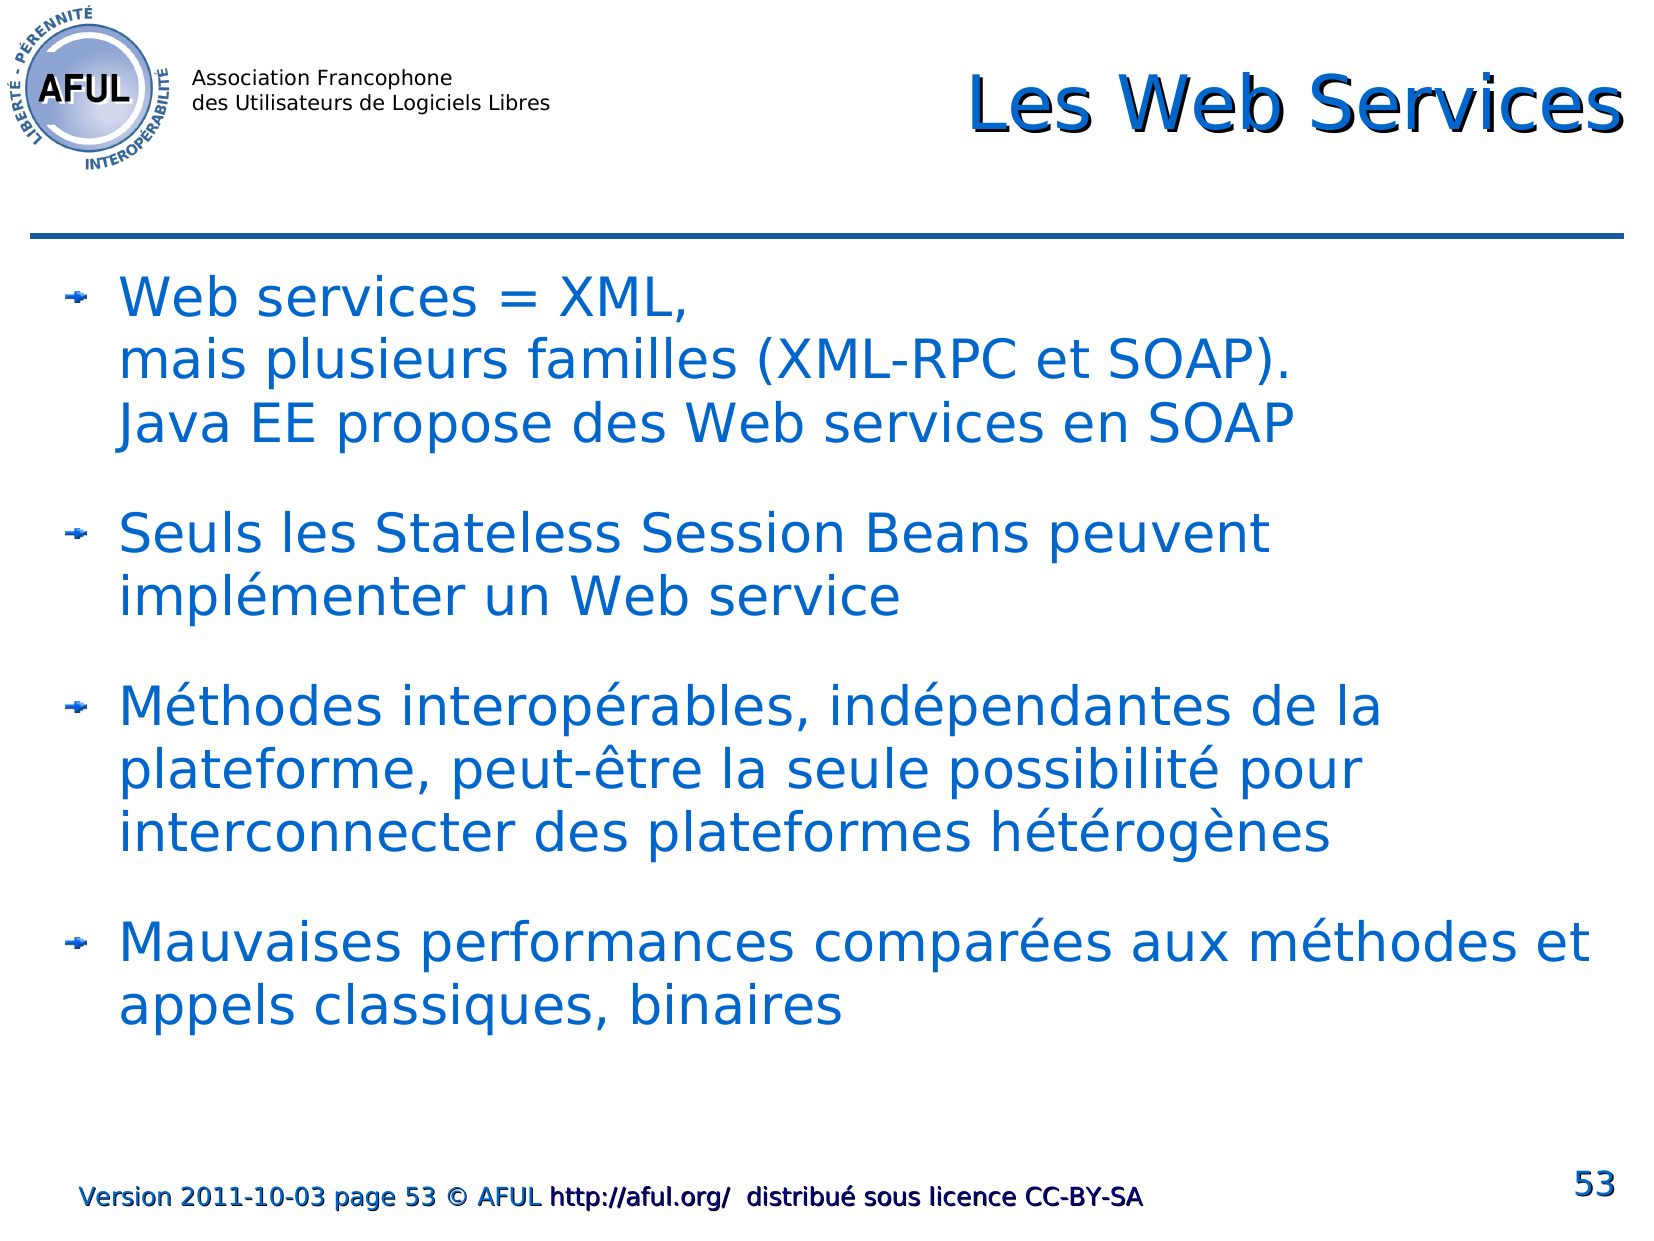

# Les Web Services
Web services = XML,
mais plusieurs familles (XML-RPC et SOAP).
Java EE propose des Web services en SOAP
Seuls les Stateless Session Beans peuvent implémenter un Web service
Méthodes interopérables, indépendantes de la plateforme, peut-être la seule possibilité pour interconnecter des plateformes hétérogènes
Mauvaises performances comparées aux méthodes et appels classiques, binaires